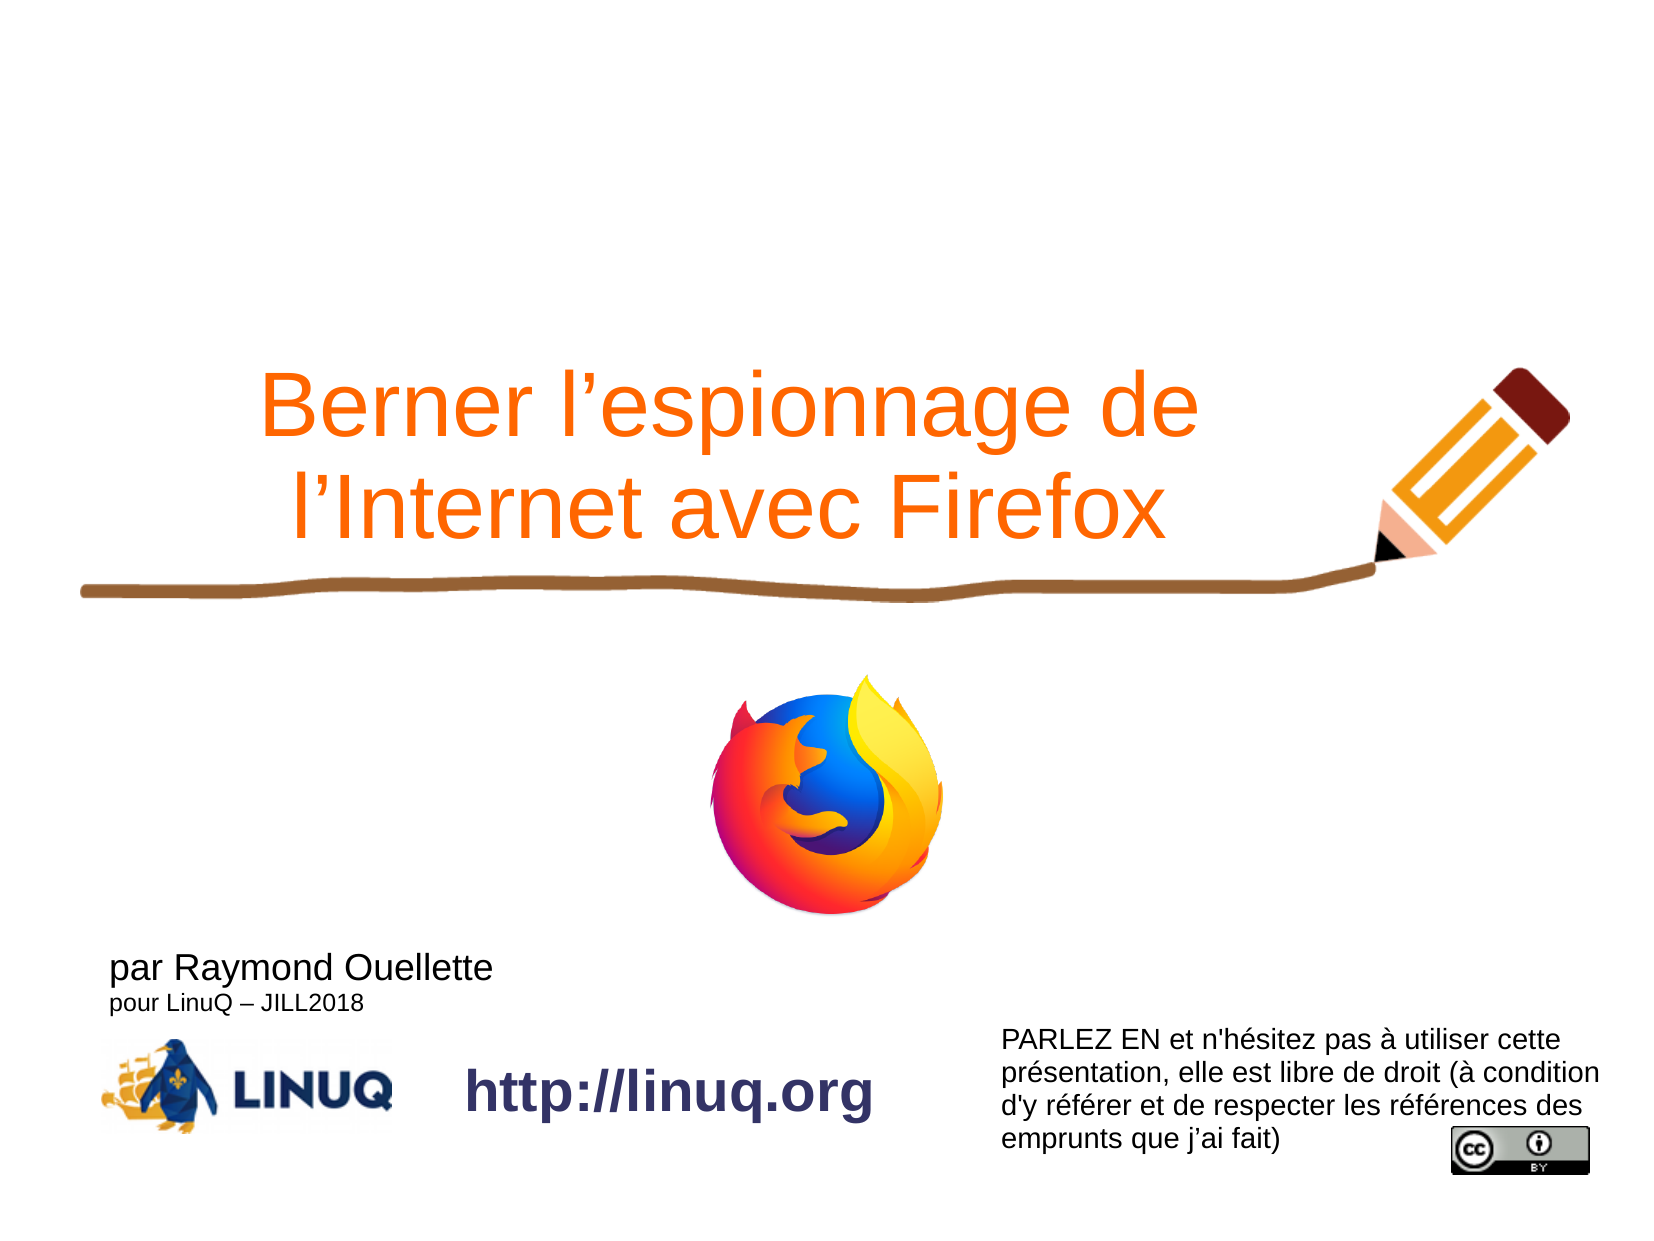

# Berner l’espionnage de l’Internet avec Firefox
par Raymond Ouellette
pour LinuQ – JILL2018
PARLEZ EN et n'hésitez pas à utiliser cette présentation, elle est libre de droit (à condition d'y référer et de respecter les références des emprunts que j’ai fait)
http://linuq.org